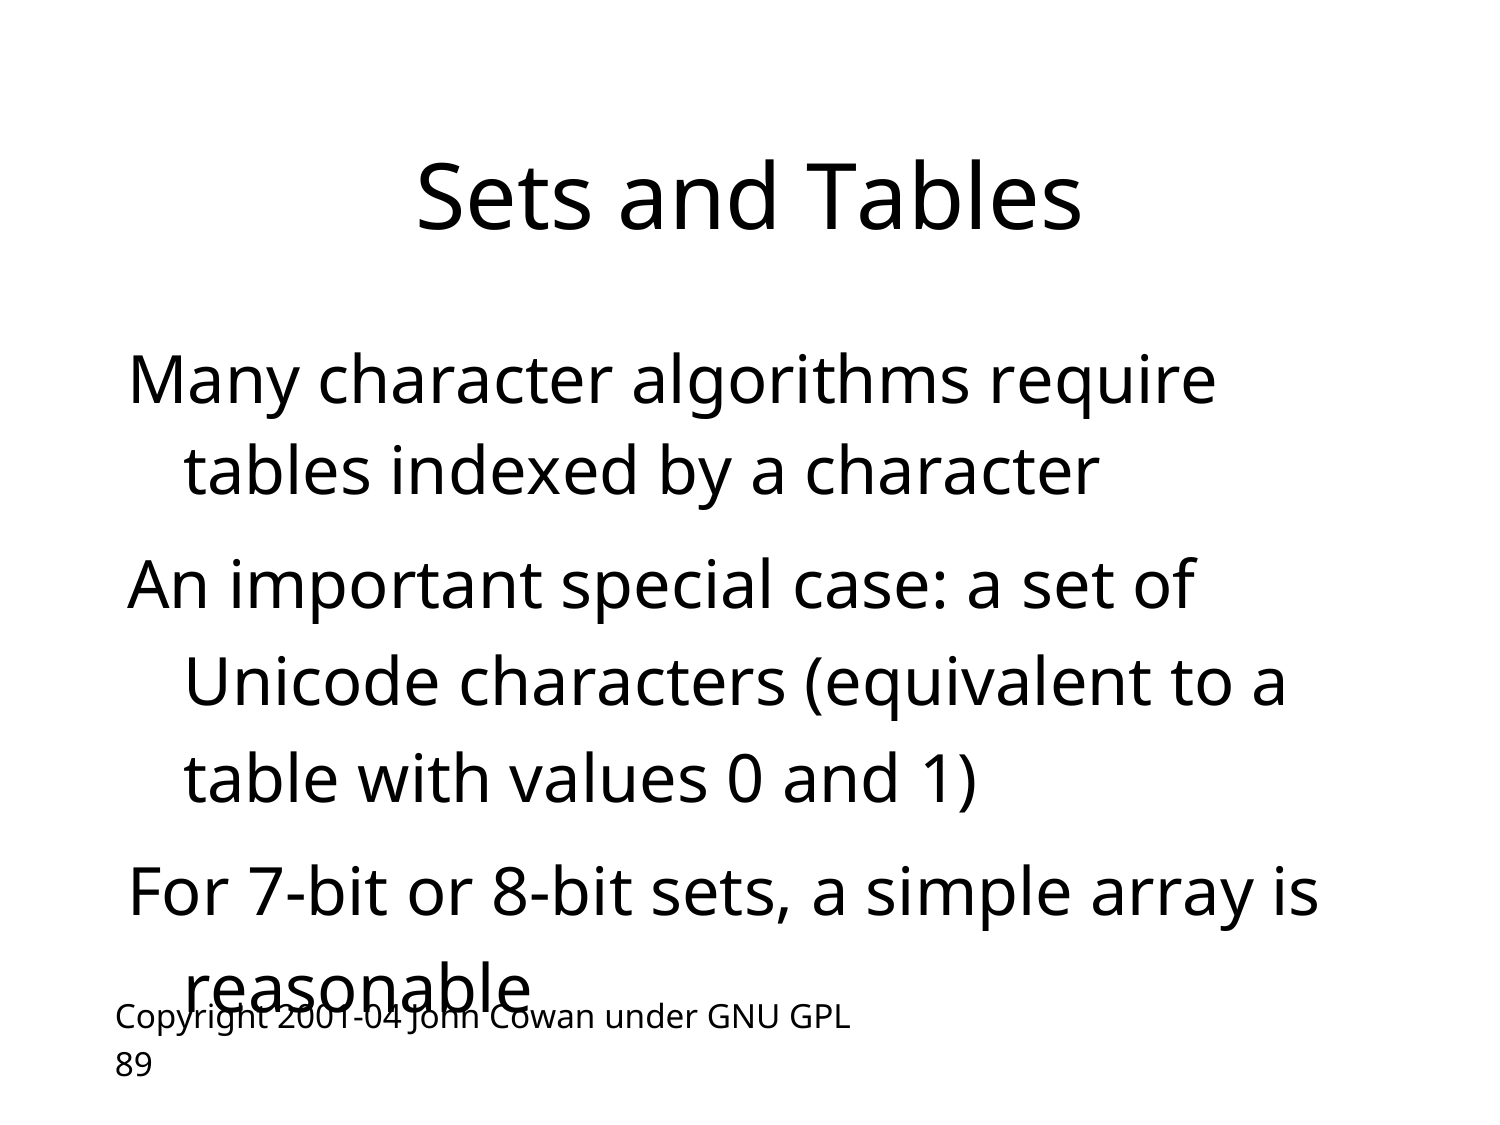

# Sets and Tables
Many character algorithms require tables indexed by a character
An important special case: a set of Unicode characters (equivalent to a table with values 0 and 1)
For 7-bit or 8-bit sets, a simple array is reasonable